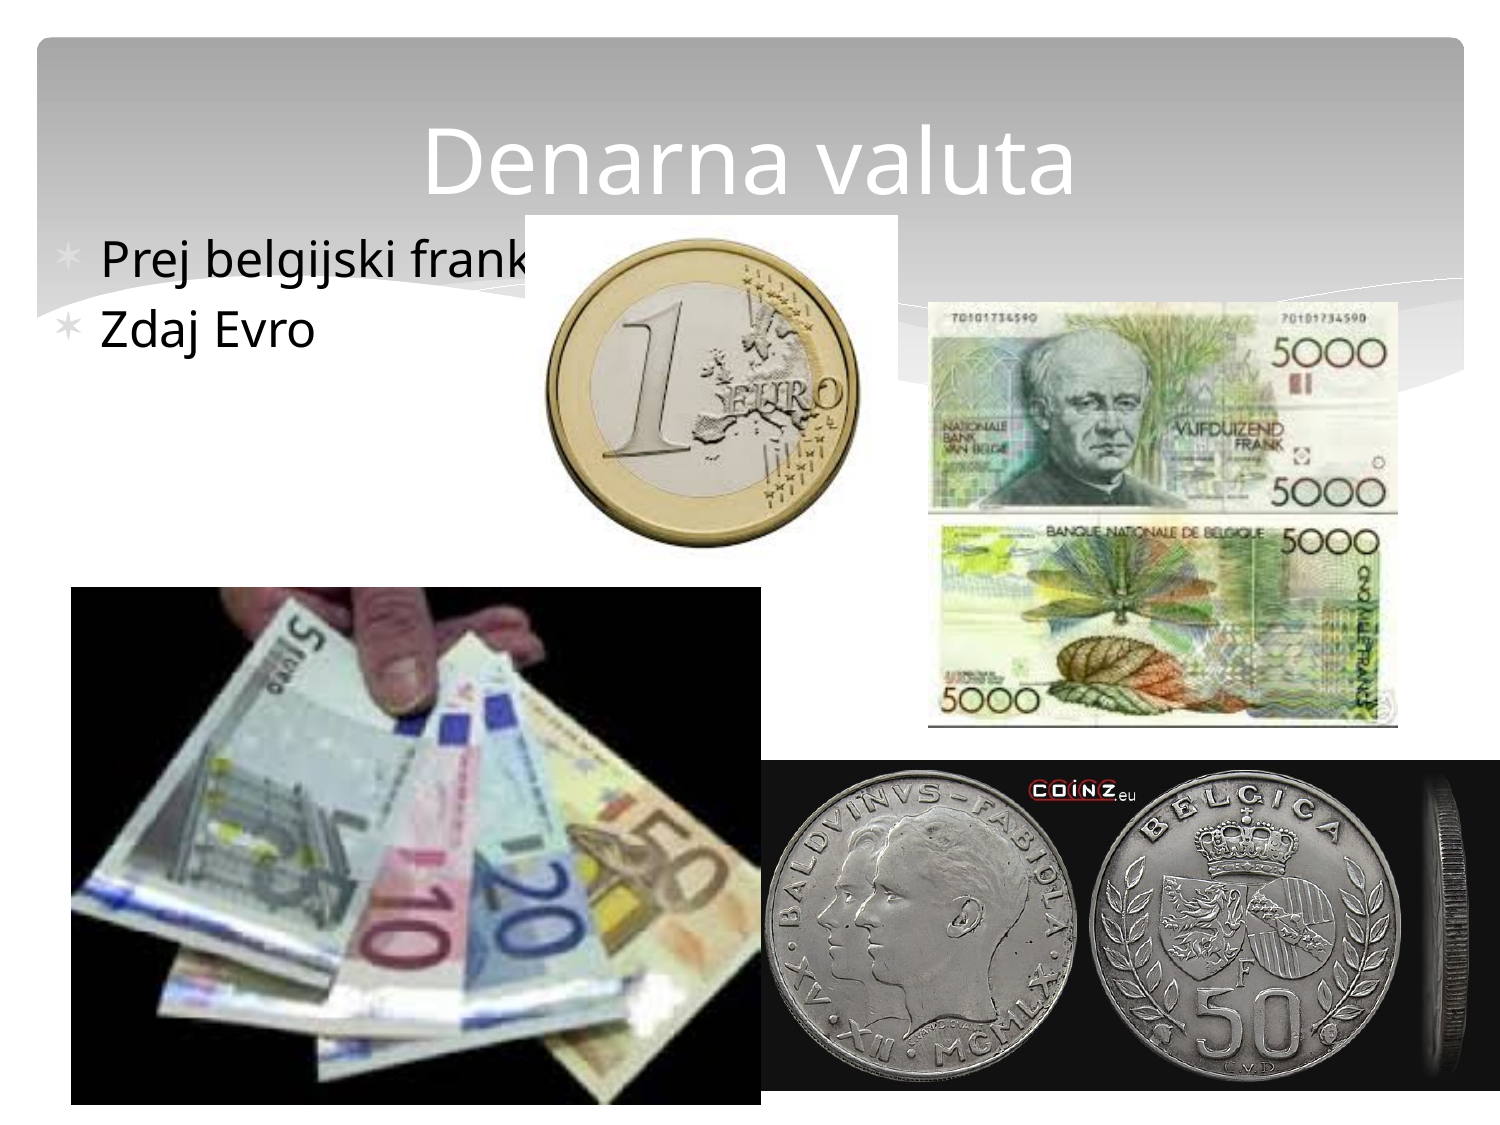

Denarna valuta
# Prej belgijski franki
Zdaj Evro